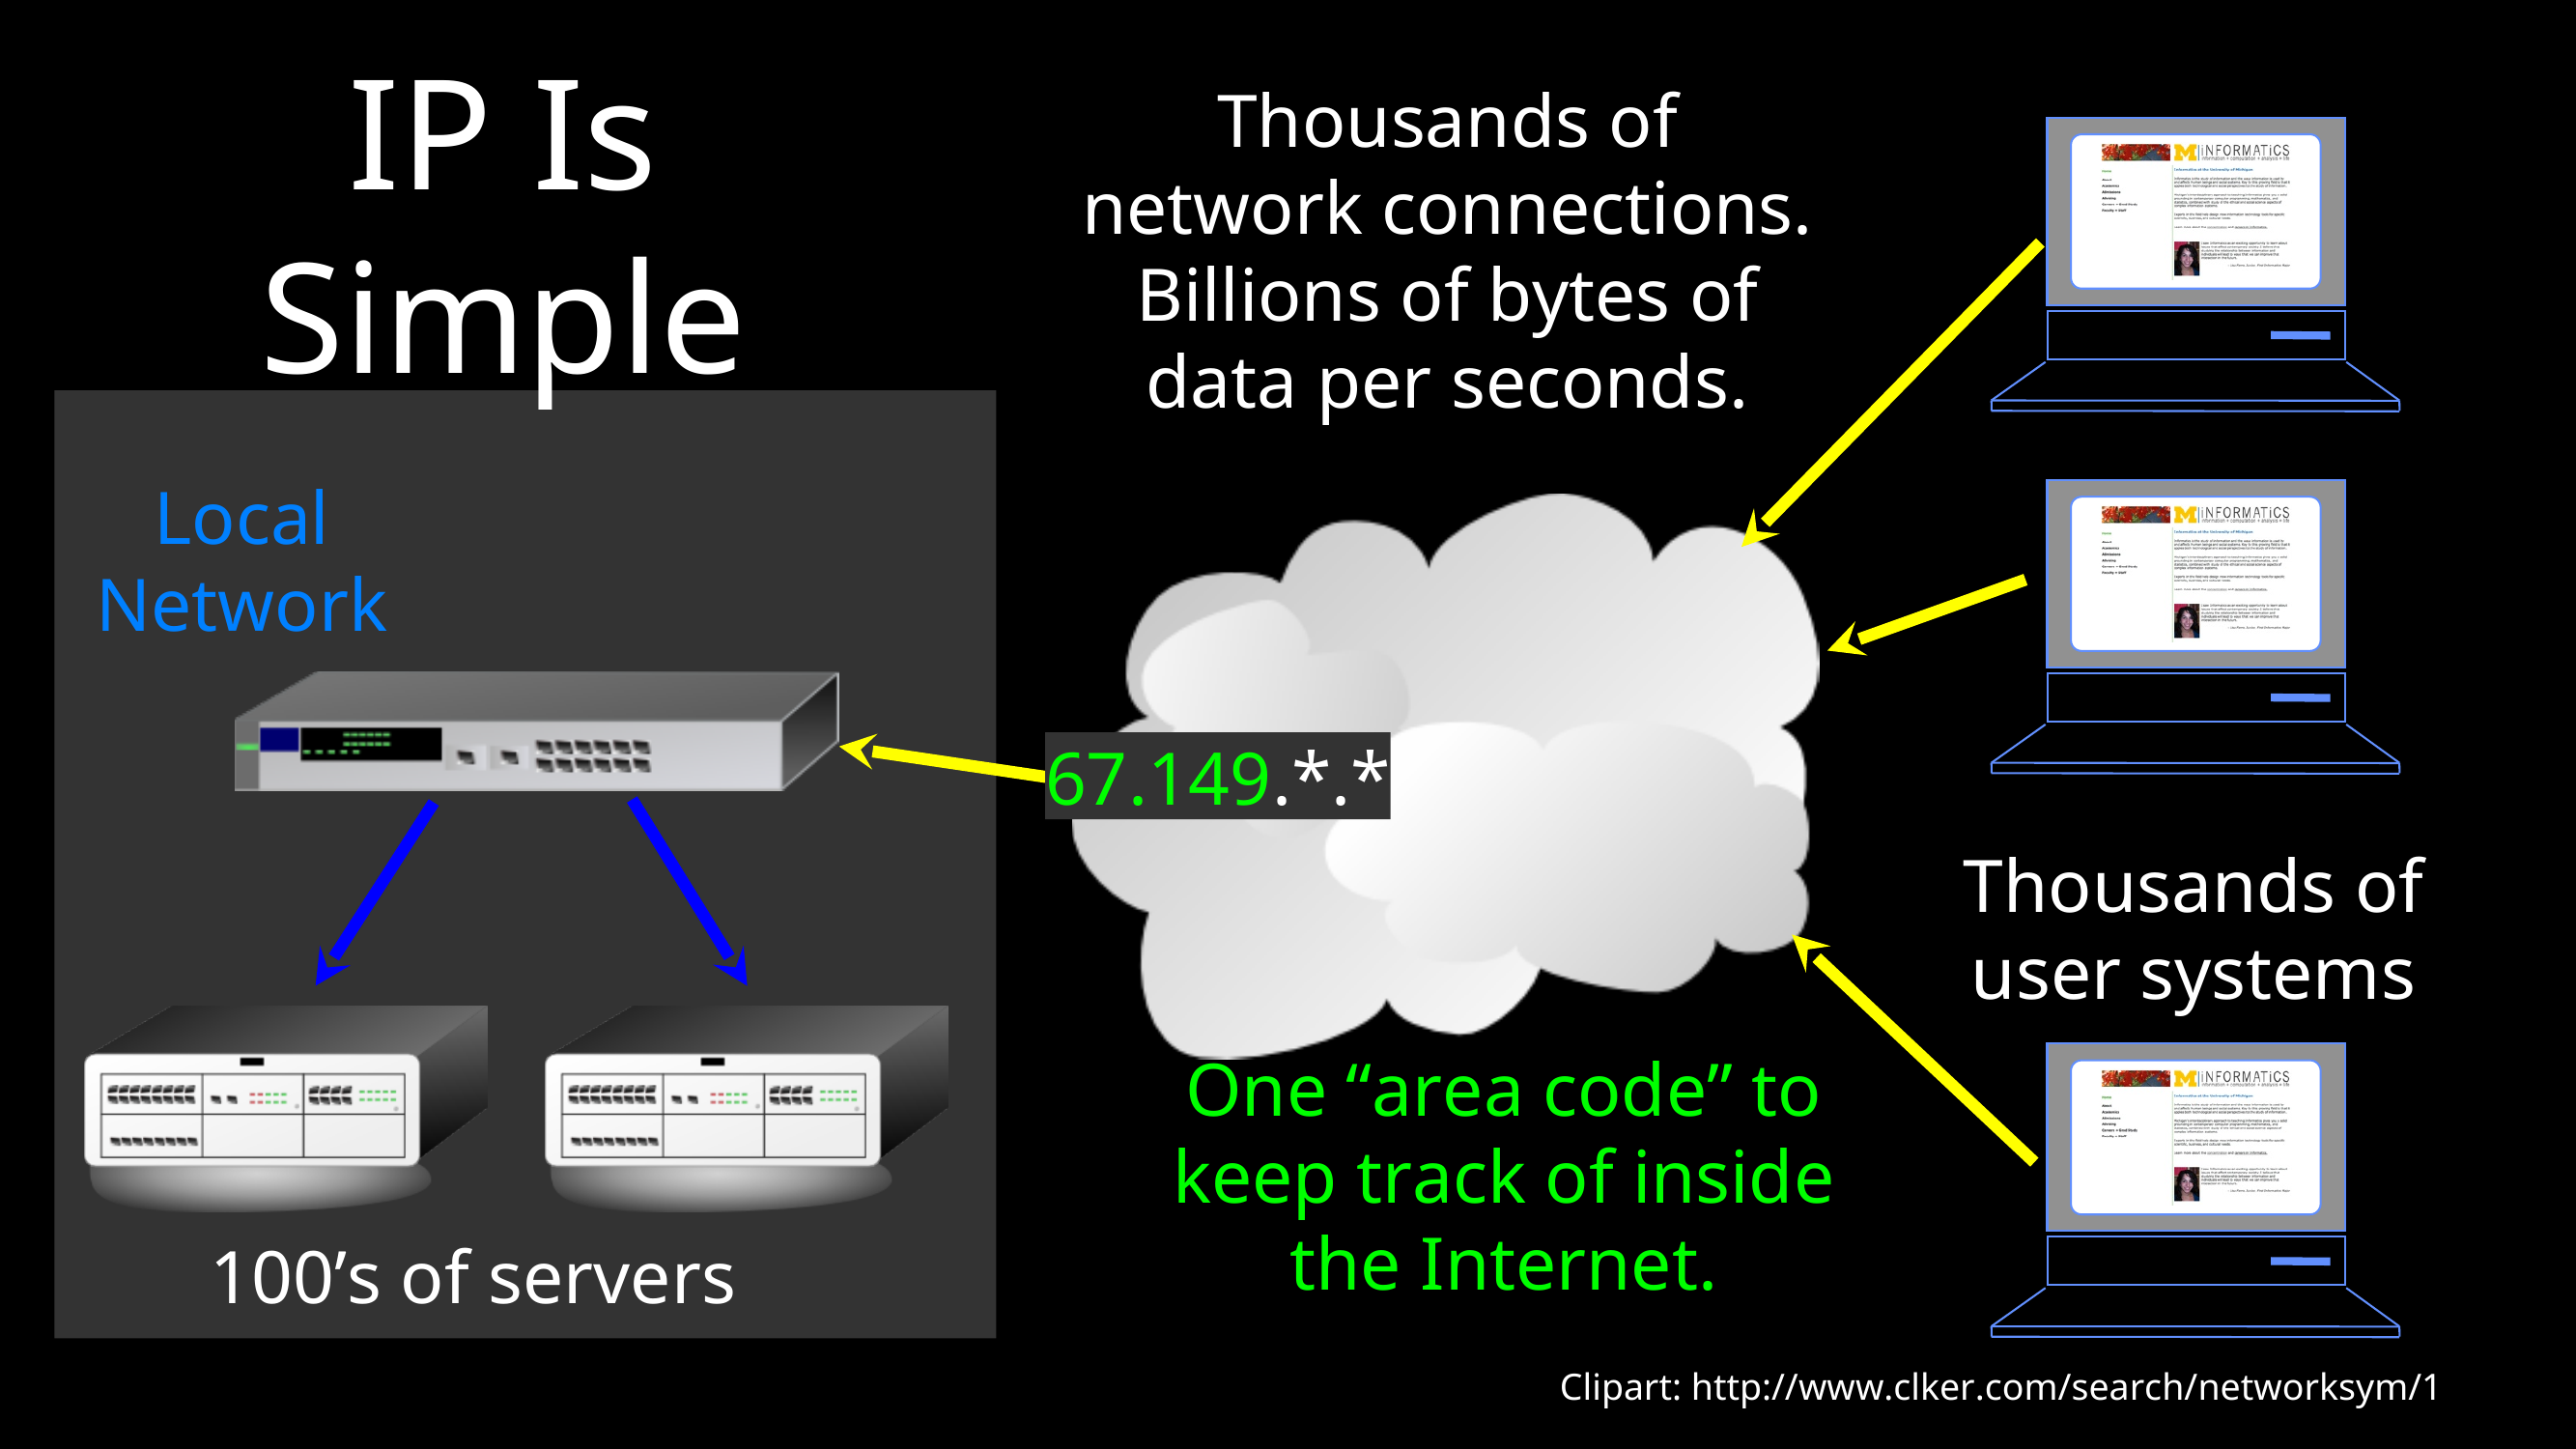

# IP Is Simple
Thousands of
network connections.
Billions of bytes of data per seconds.
Local
Network
67.149.*.*
Thousands of
user systems
One “area code” to keep track of inside the Internet.
100’s of servers
Clipart: http://www.clker.com/search/networksym/1